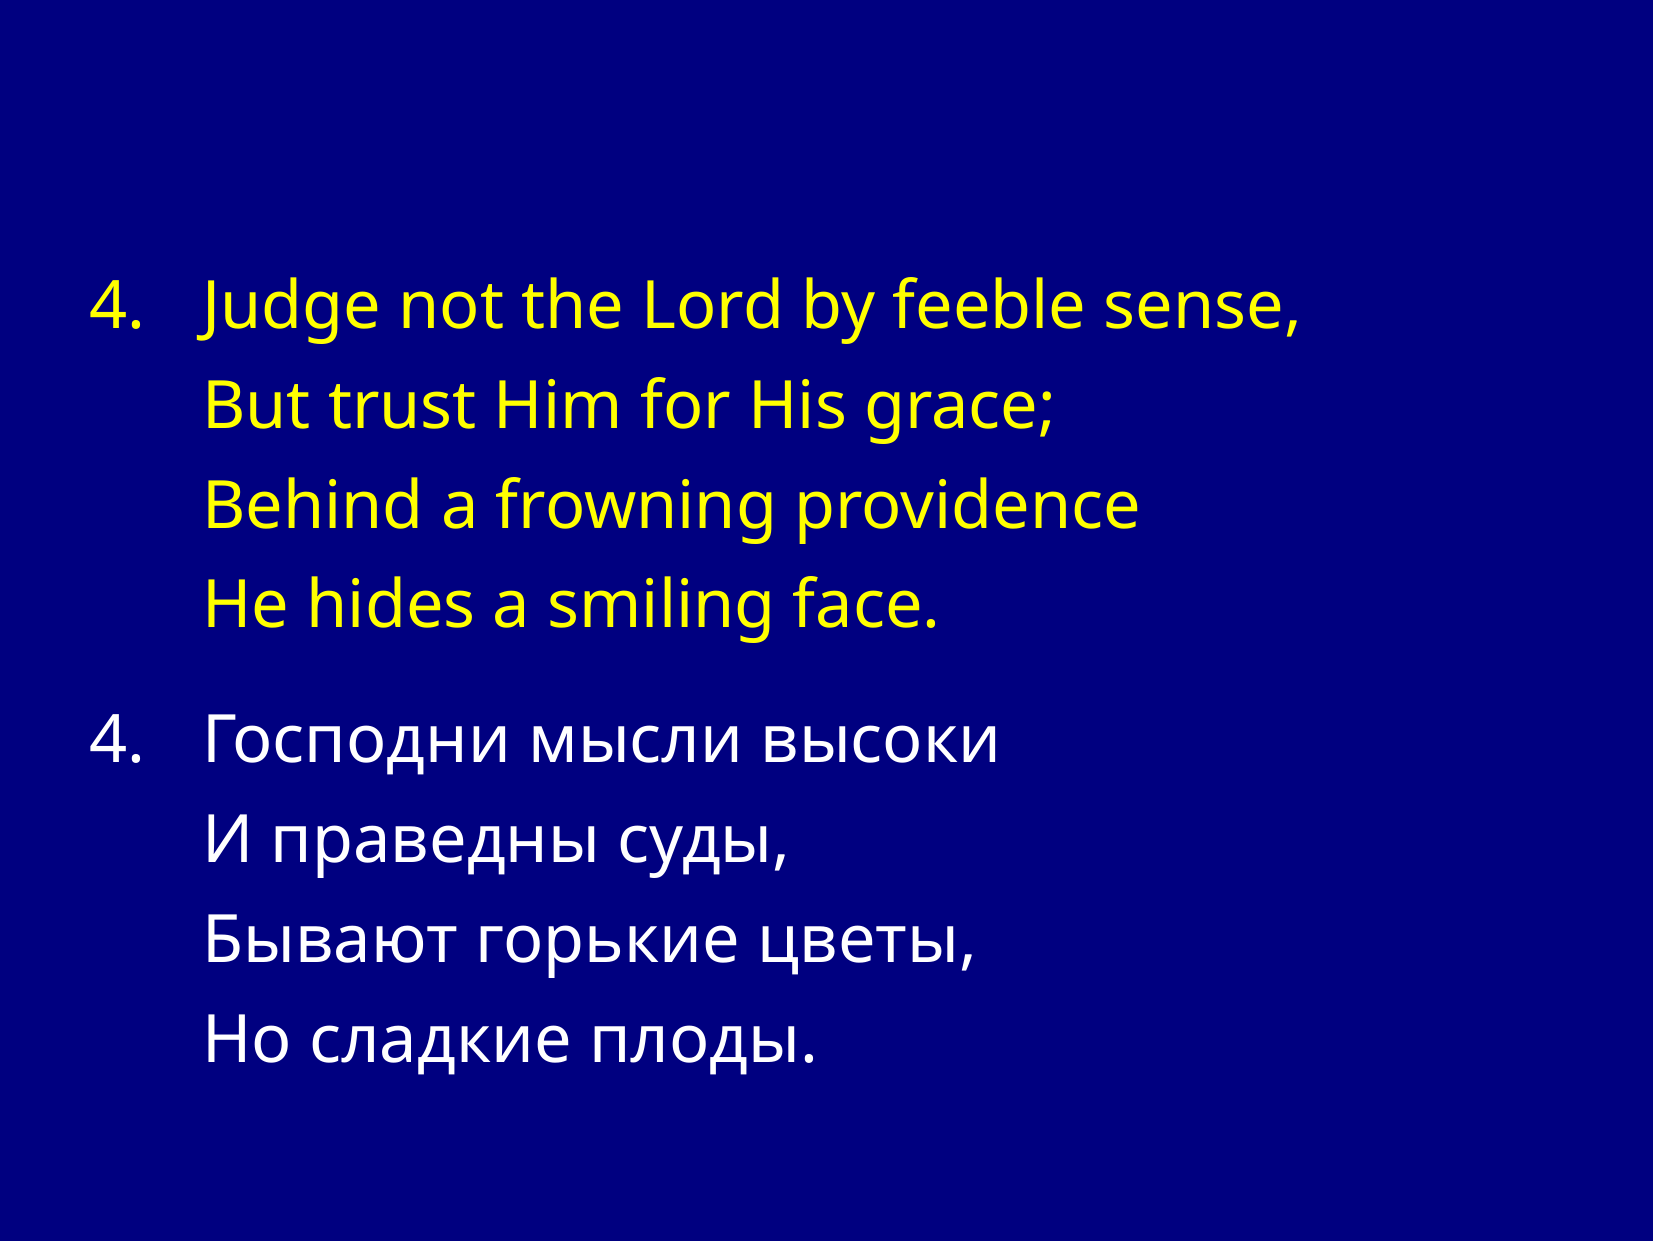

4.	Judge not the Lord by feeble sense,
	But trust Him for His grace;
	Behind a frowning providence
	He hides a smiling face.
4.	Господни мысли высоки
	И праведны суды,
	Бывают горькие цветы,
	Но сладкие плоды.